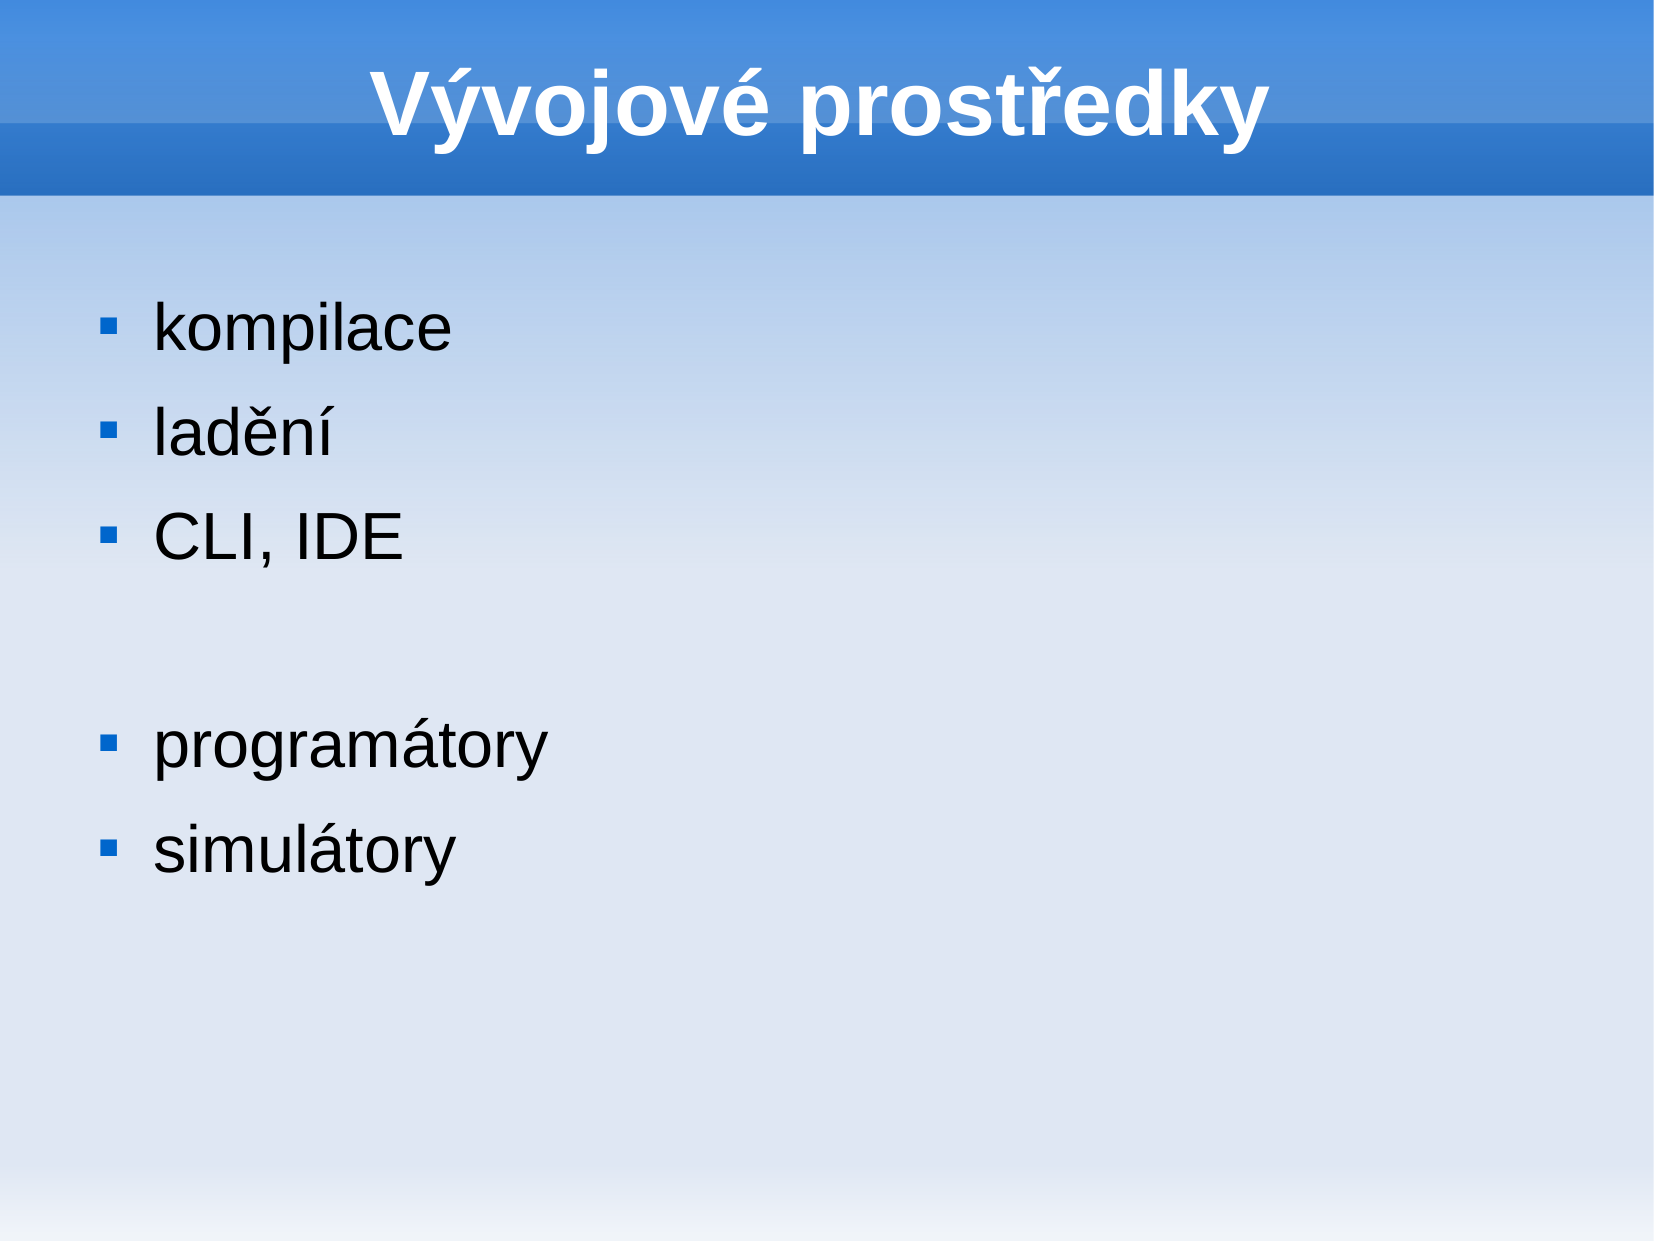

# Vývojové prostředky
kompilace
ladění
CLI, IDE
programátory
simulátory